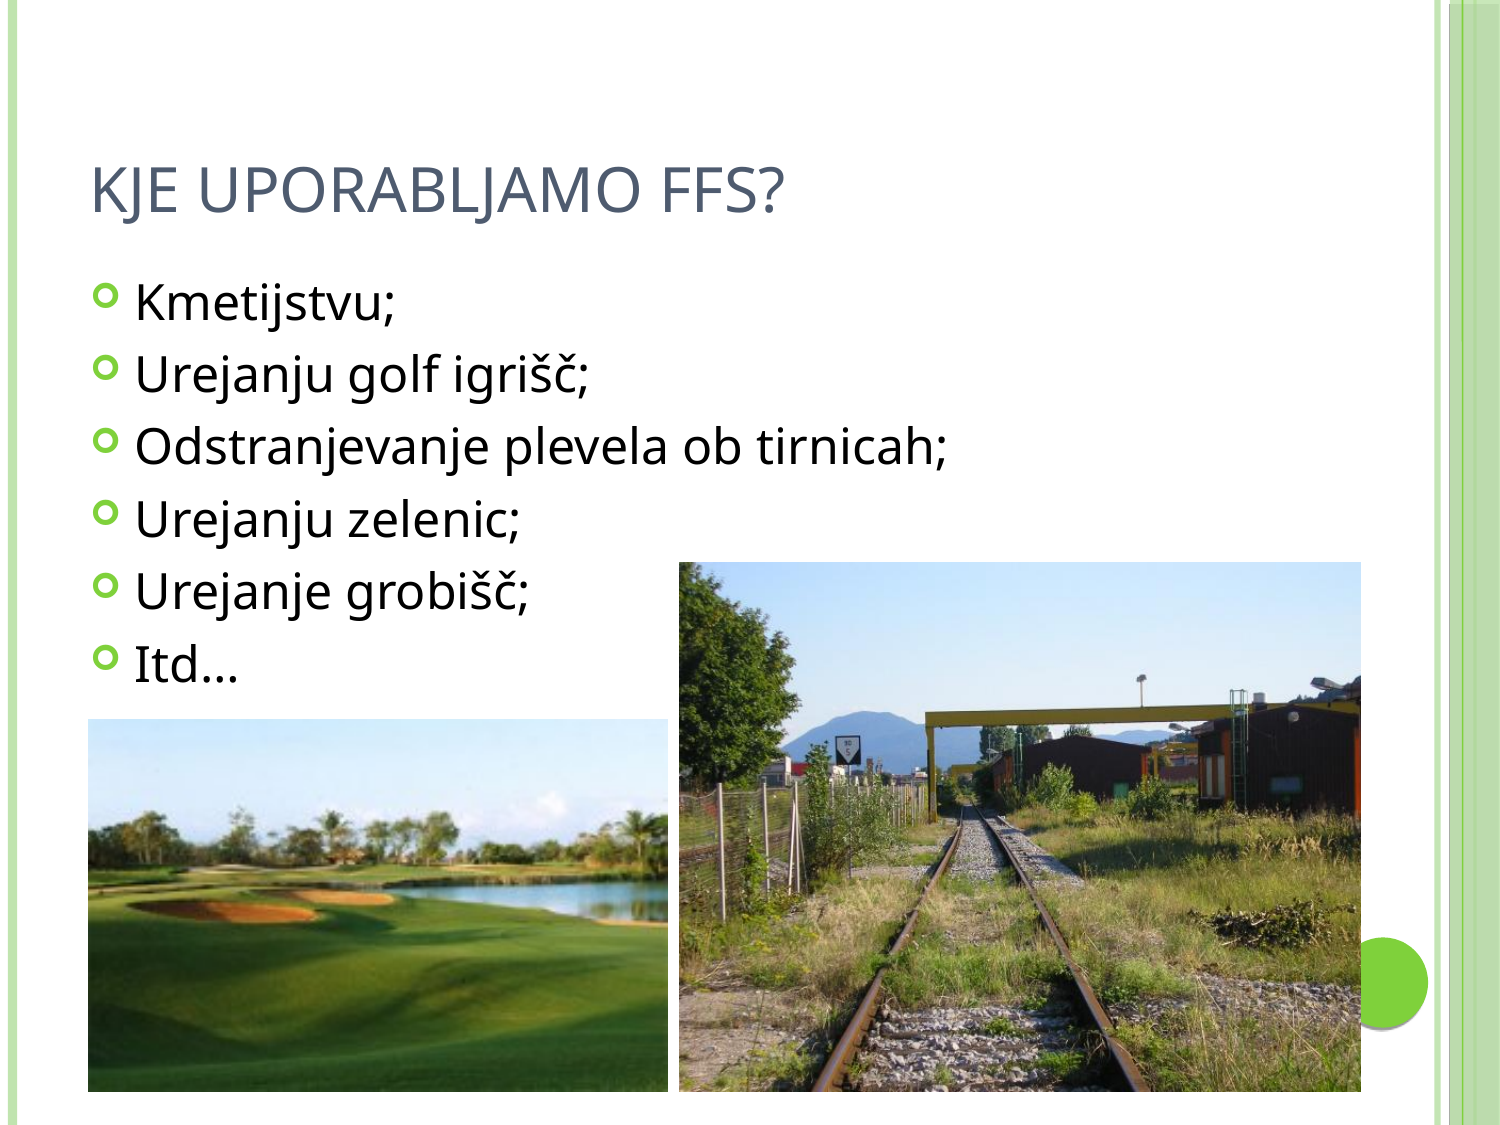

# Kje uporabljamo FFS?
Kmetijstvu;
Urejanju golf igrišč;
Odstranjevanje plevela ob tirnicah;
Urejanju zelenic;
Urejanje grobišč;
Itd…